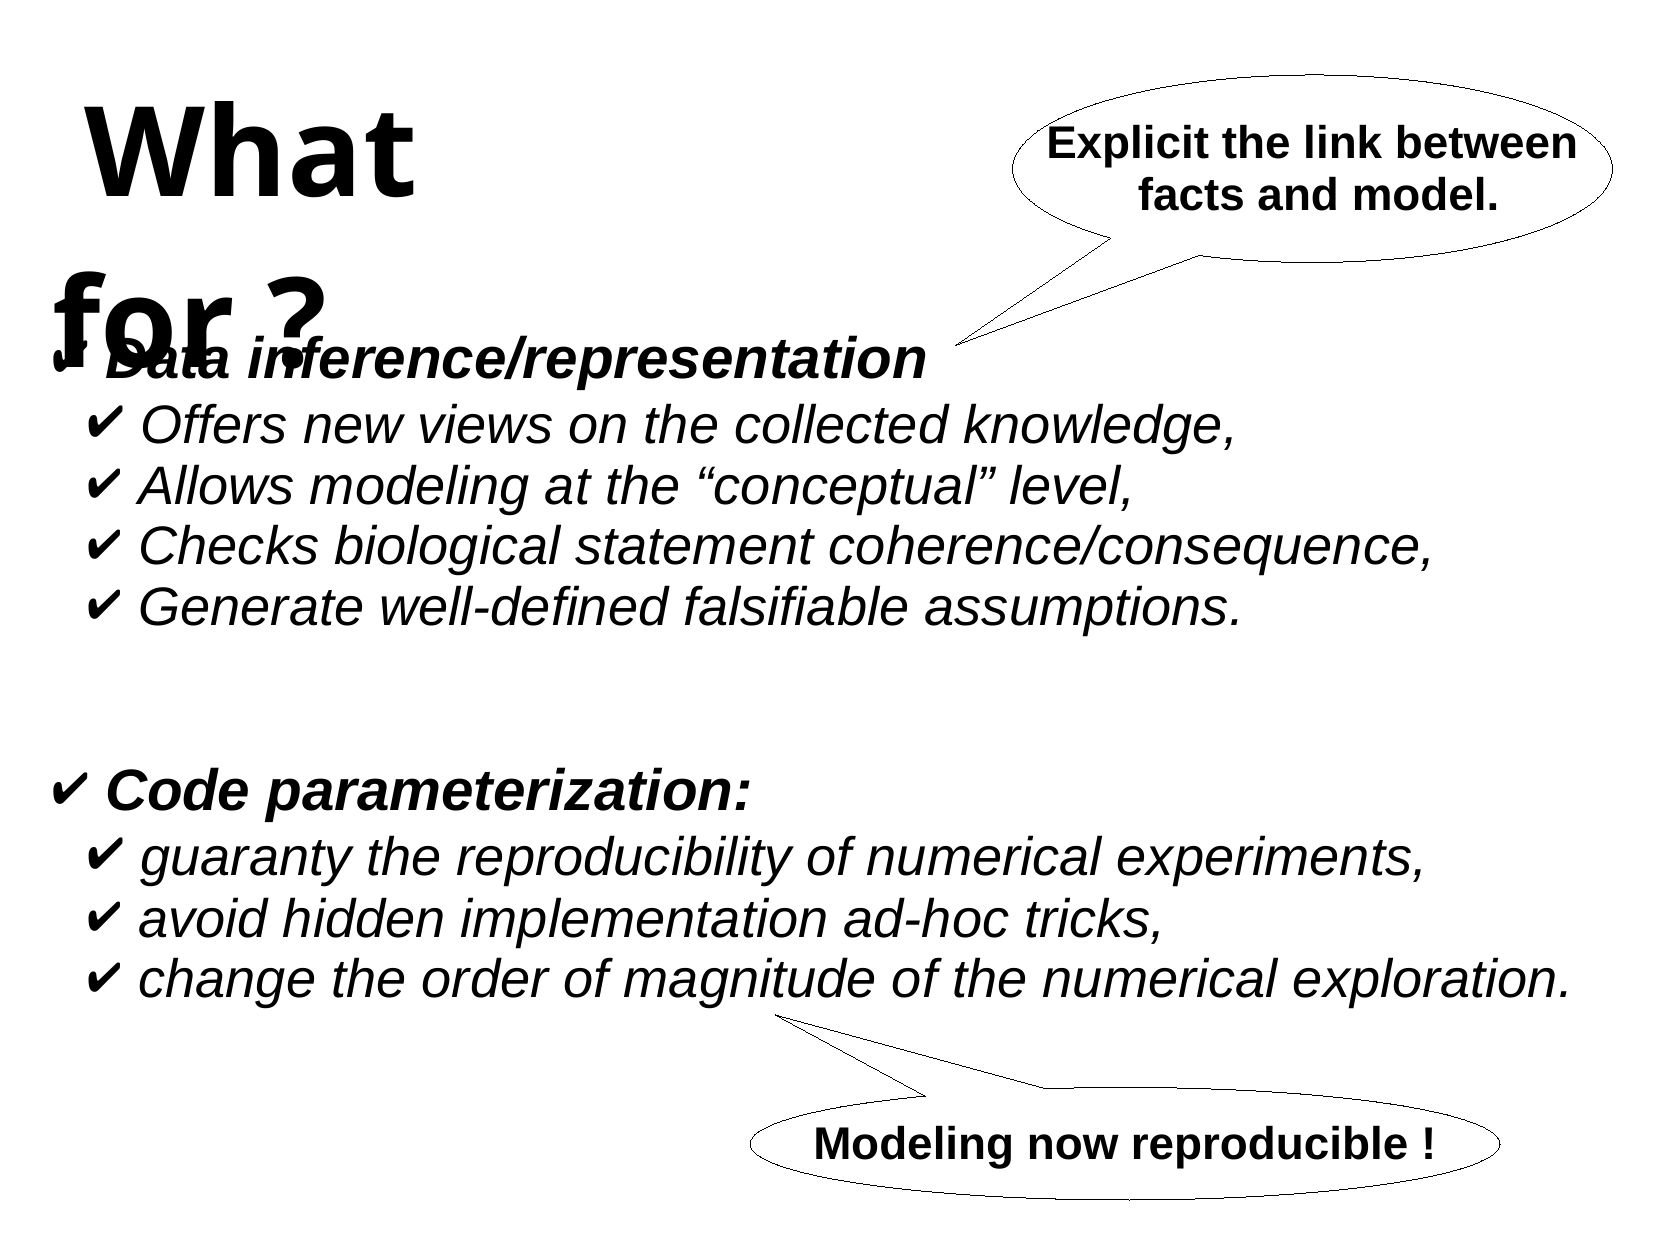

What for ?
Explicit the link between
 facts and model.
 Data inference/representation
 Offers new views on the collected knowledge,
 Allows modeling at the “conceptual” level,
 Checks biological statement coherence/consequence,
 Generate well-defined falsifiable assumptions.
 Code parameterization:
 guaranty the reproducibility of numerical experiments,
 avoid hidden implementation ad-hoc tricks,
 change the order of magnitude of the numerical exploration.
Modeling now reproducible !